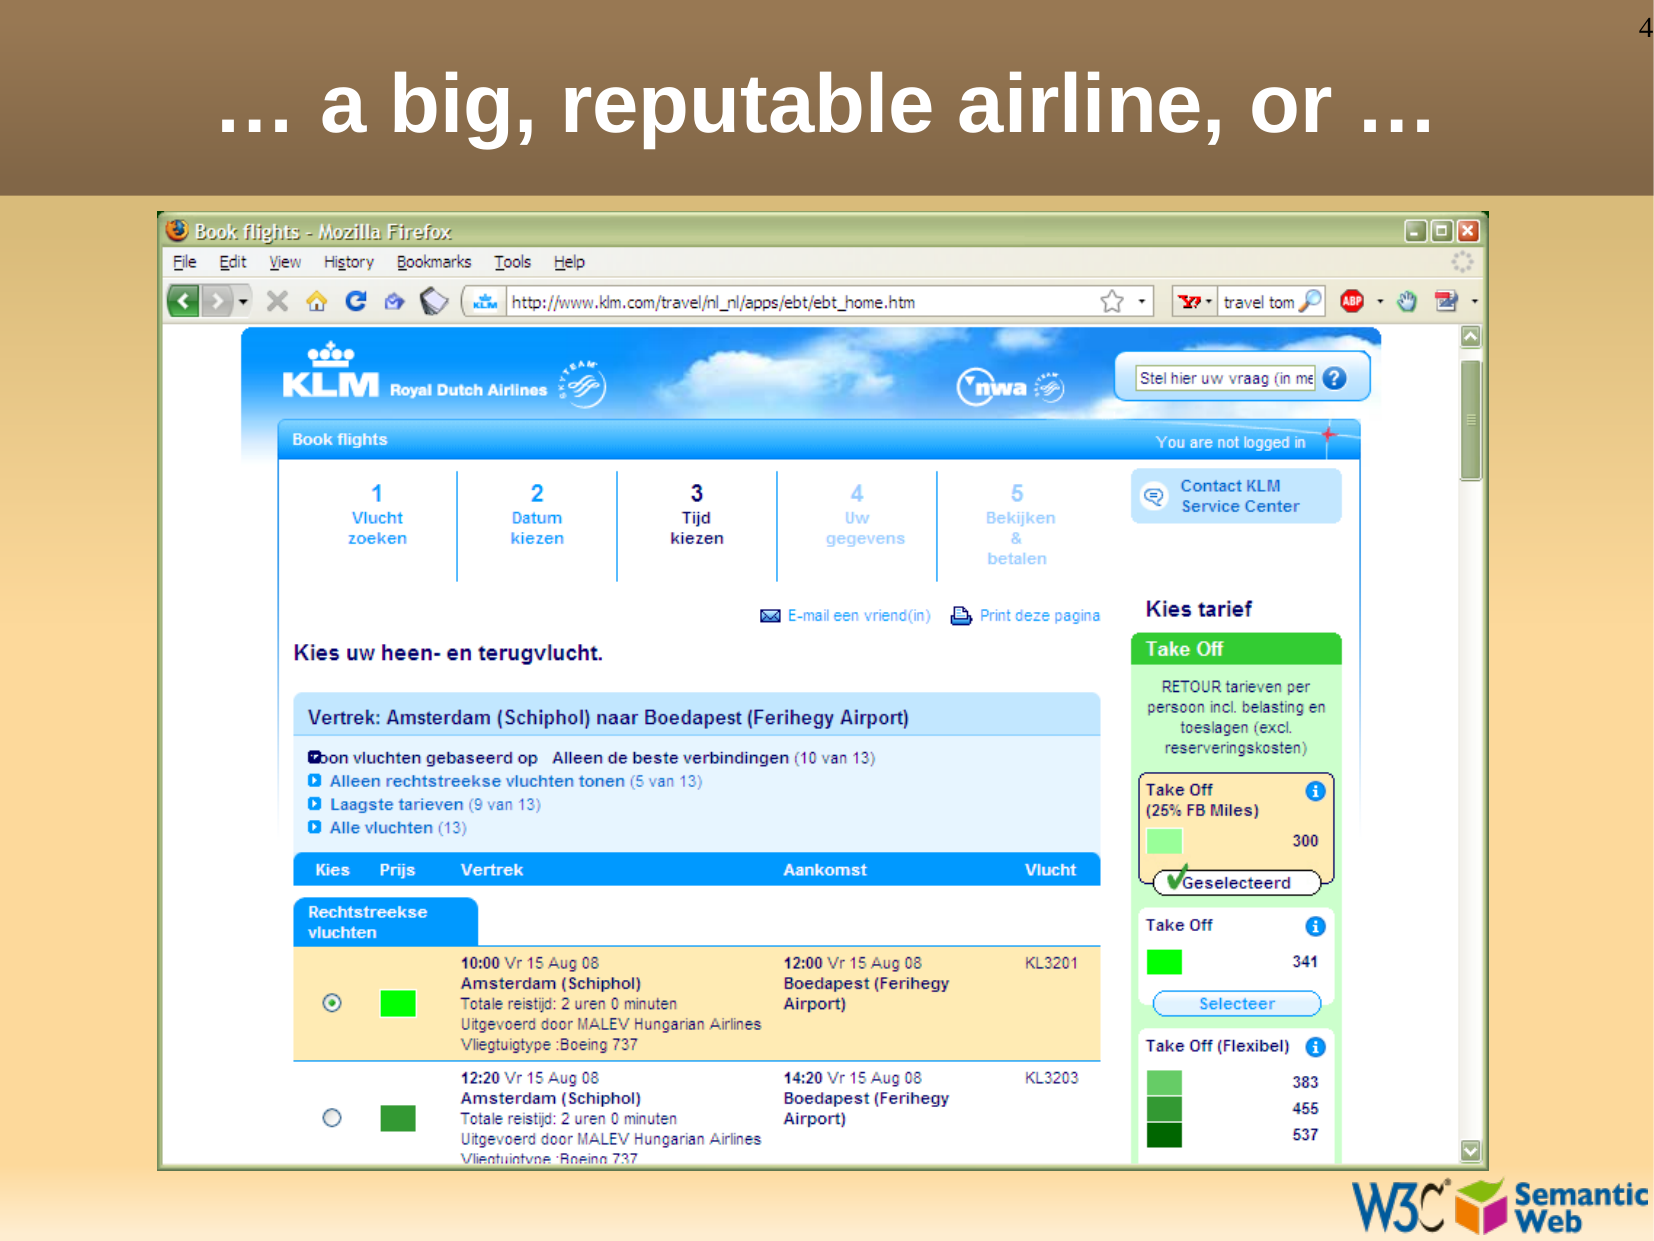

# … a big, reputable airline, or …
4